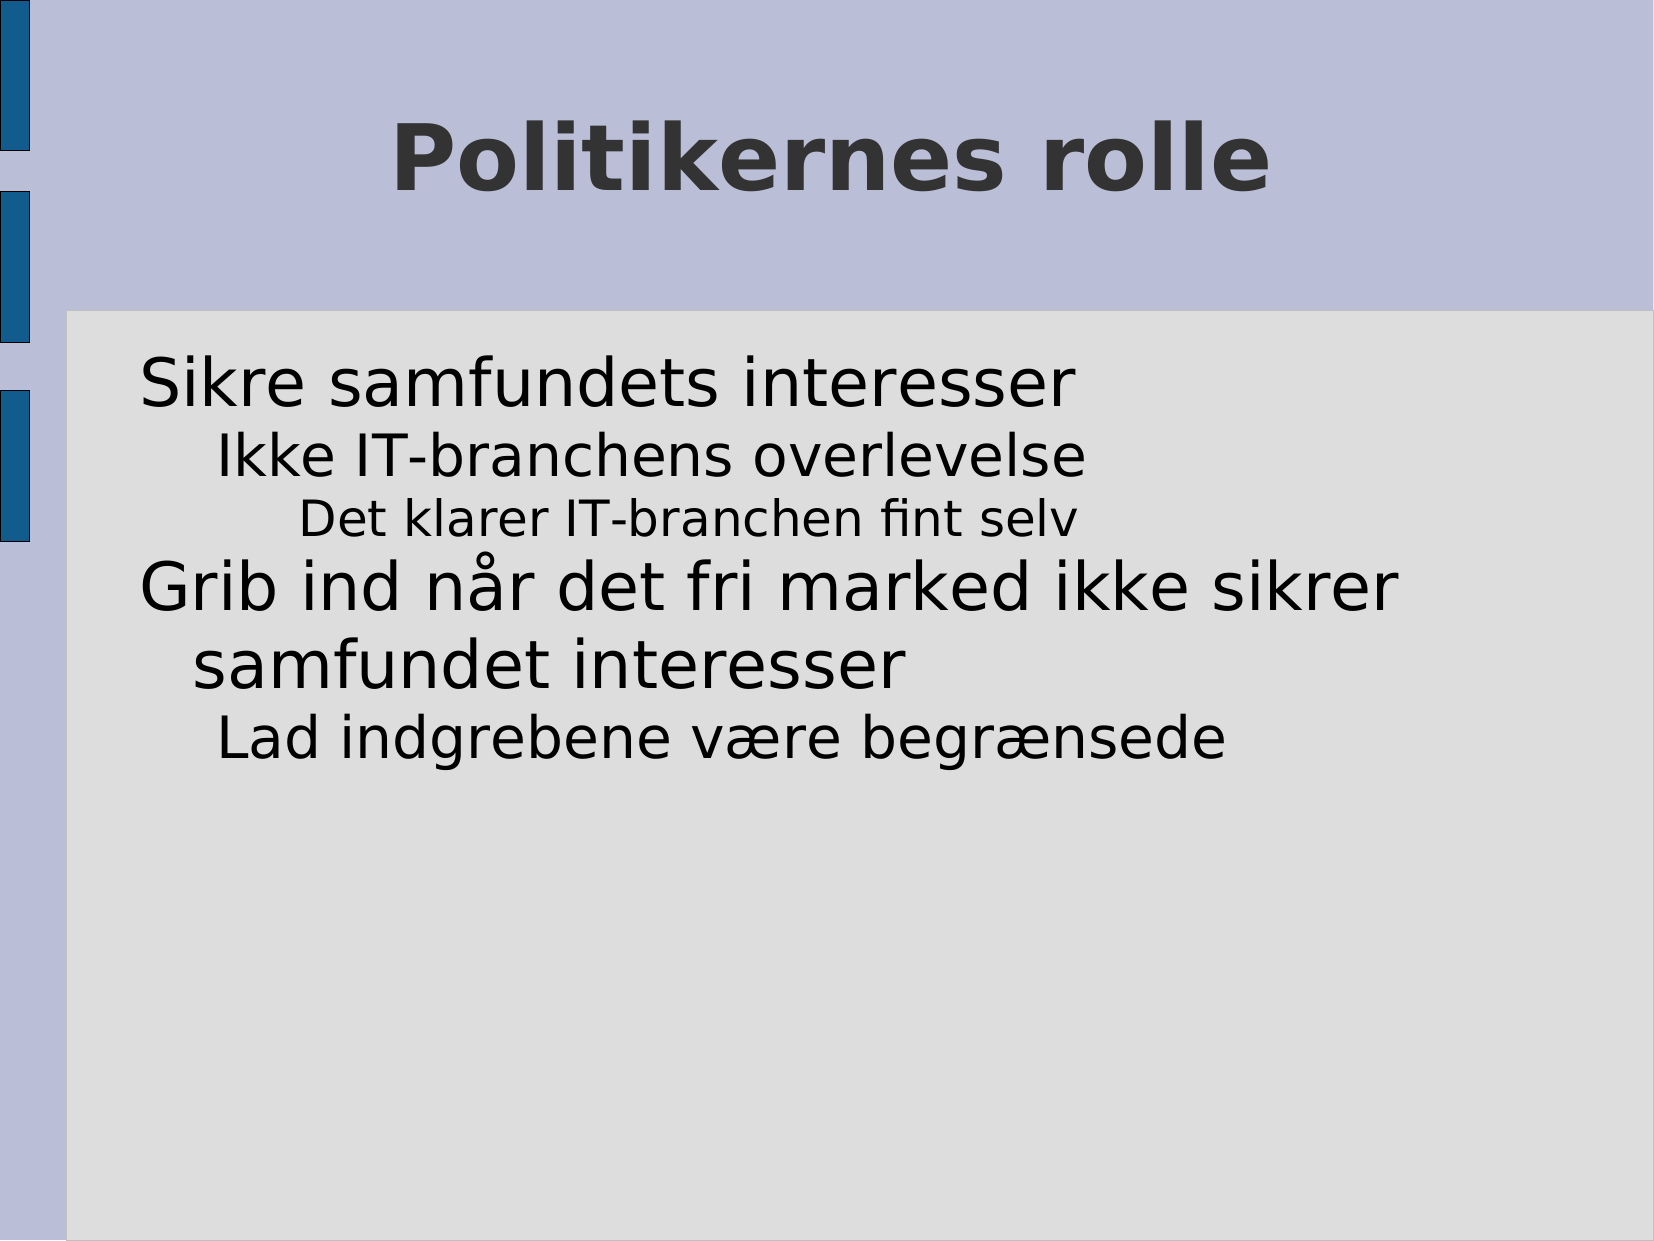

# Politikernes rolle
Sikre samfundets interesser
Ikke IT-branchens overlevelse
Det klarer IT-branchen fint selv
Grib ind når det fri marked ikke sikrer samfundet interesser
Lad indgrebene være begrænsede